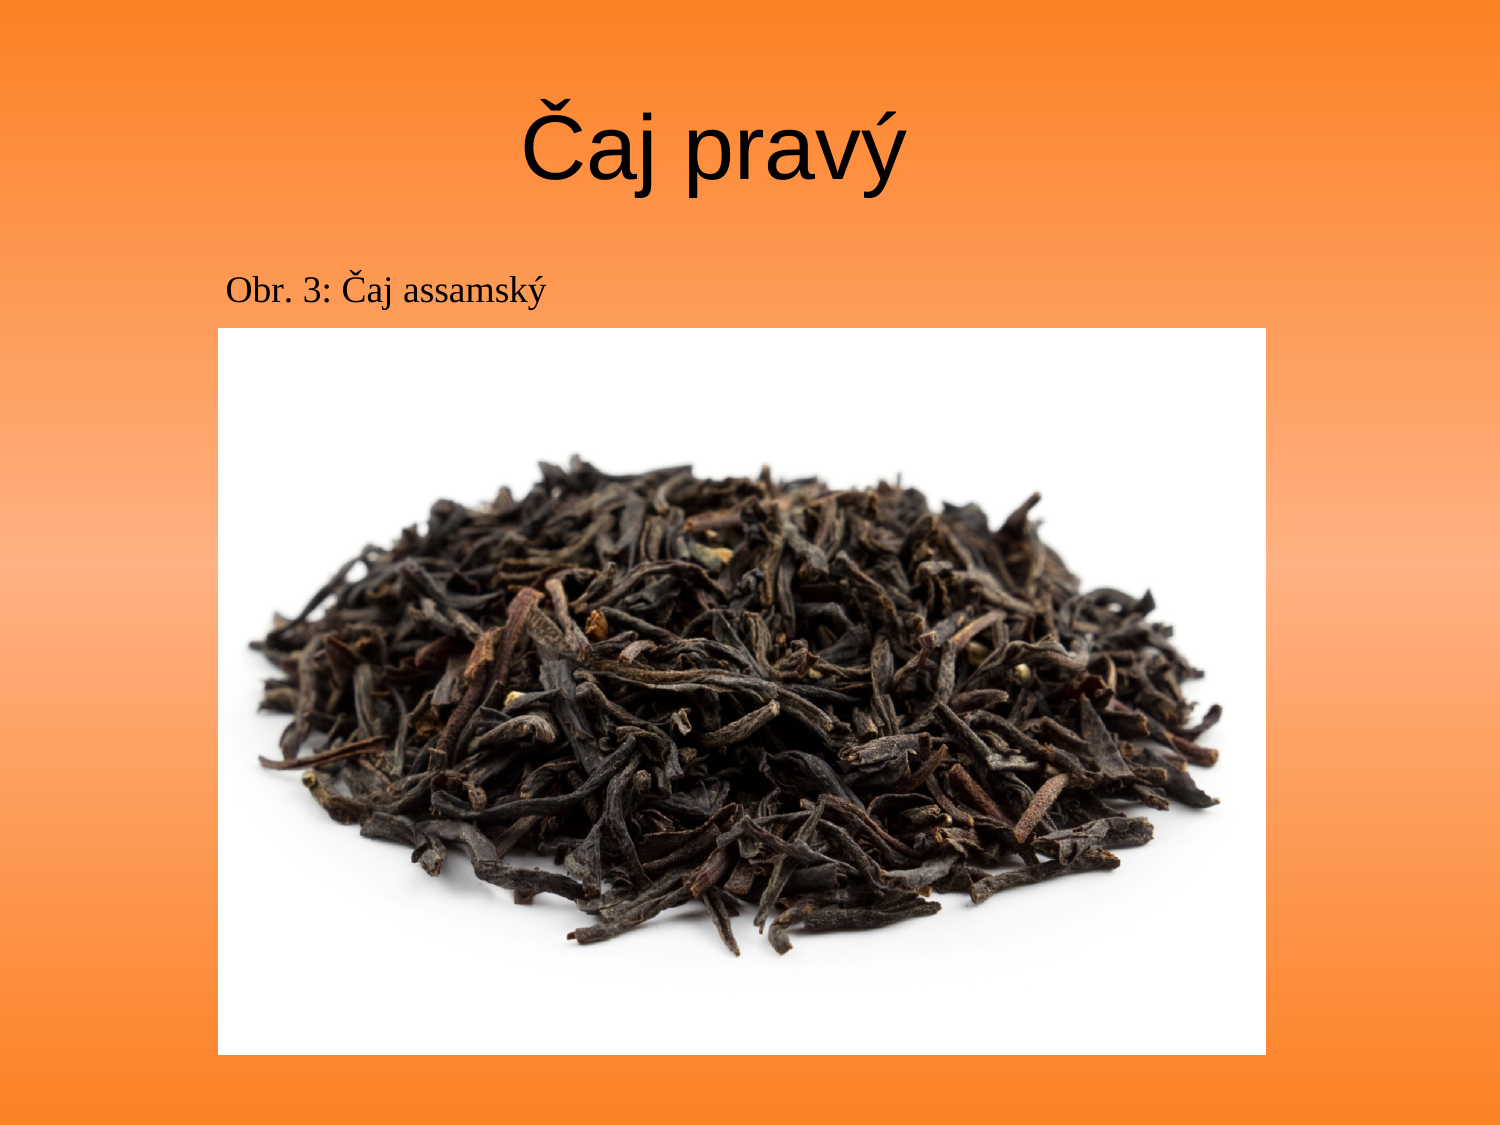

# Čaj pravý
Obr. 3: Čaj assamský